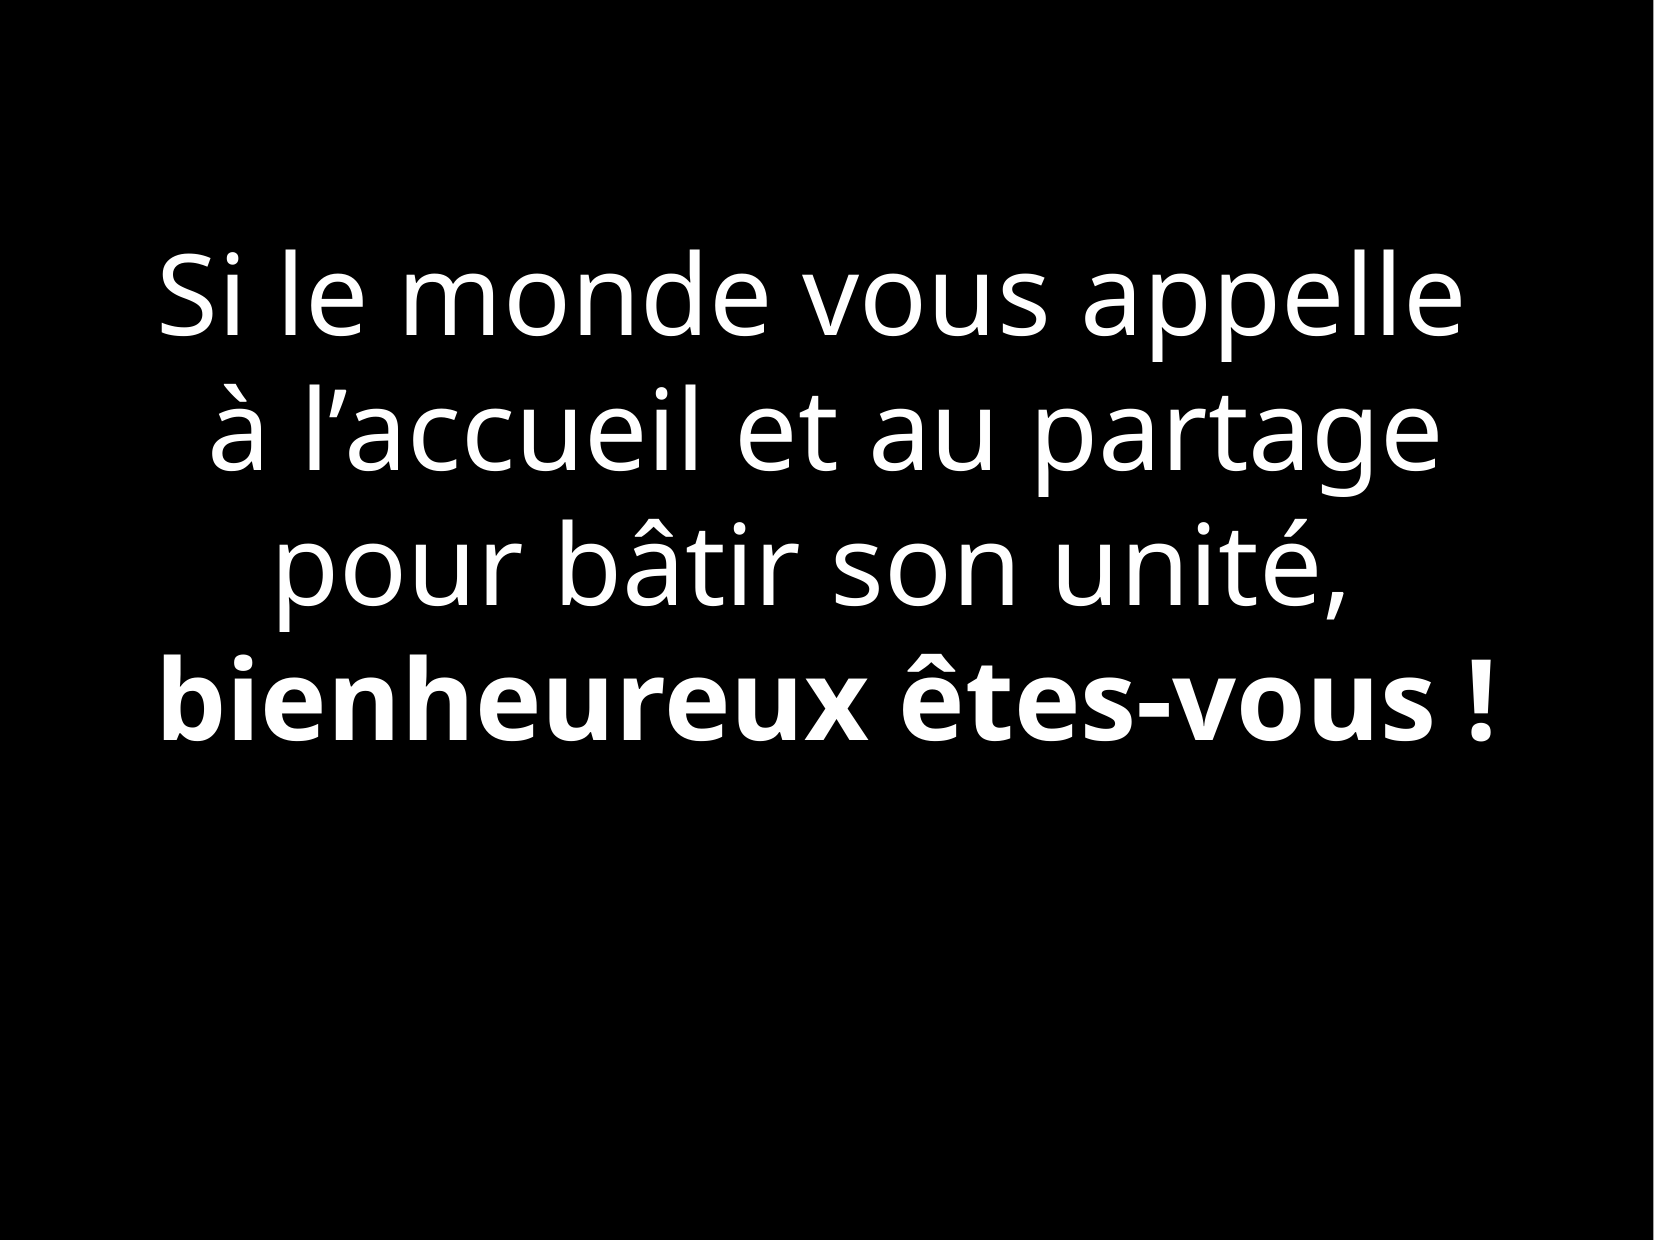

Si le monde vous appelle
à l’accueil et au partage
pour bâtir son unité, bienheureux êtes-vous !